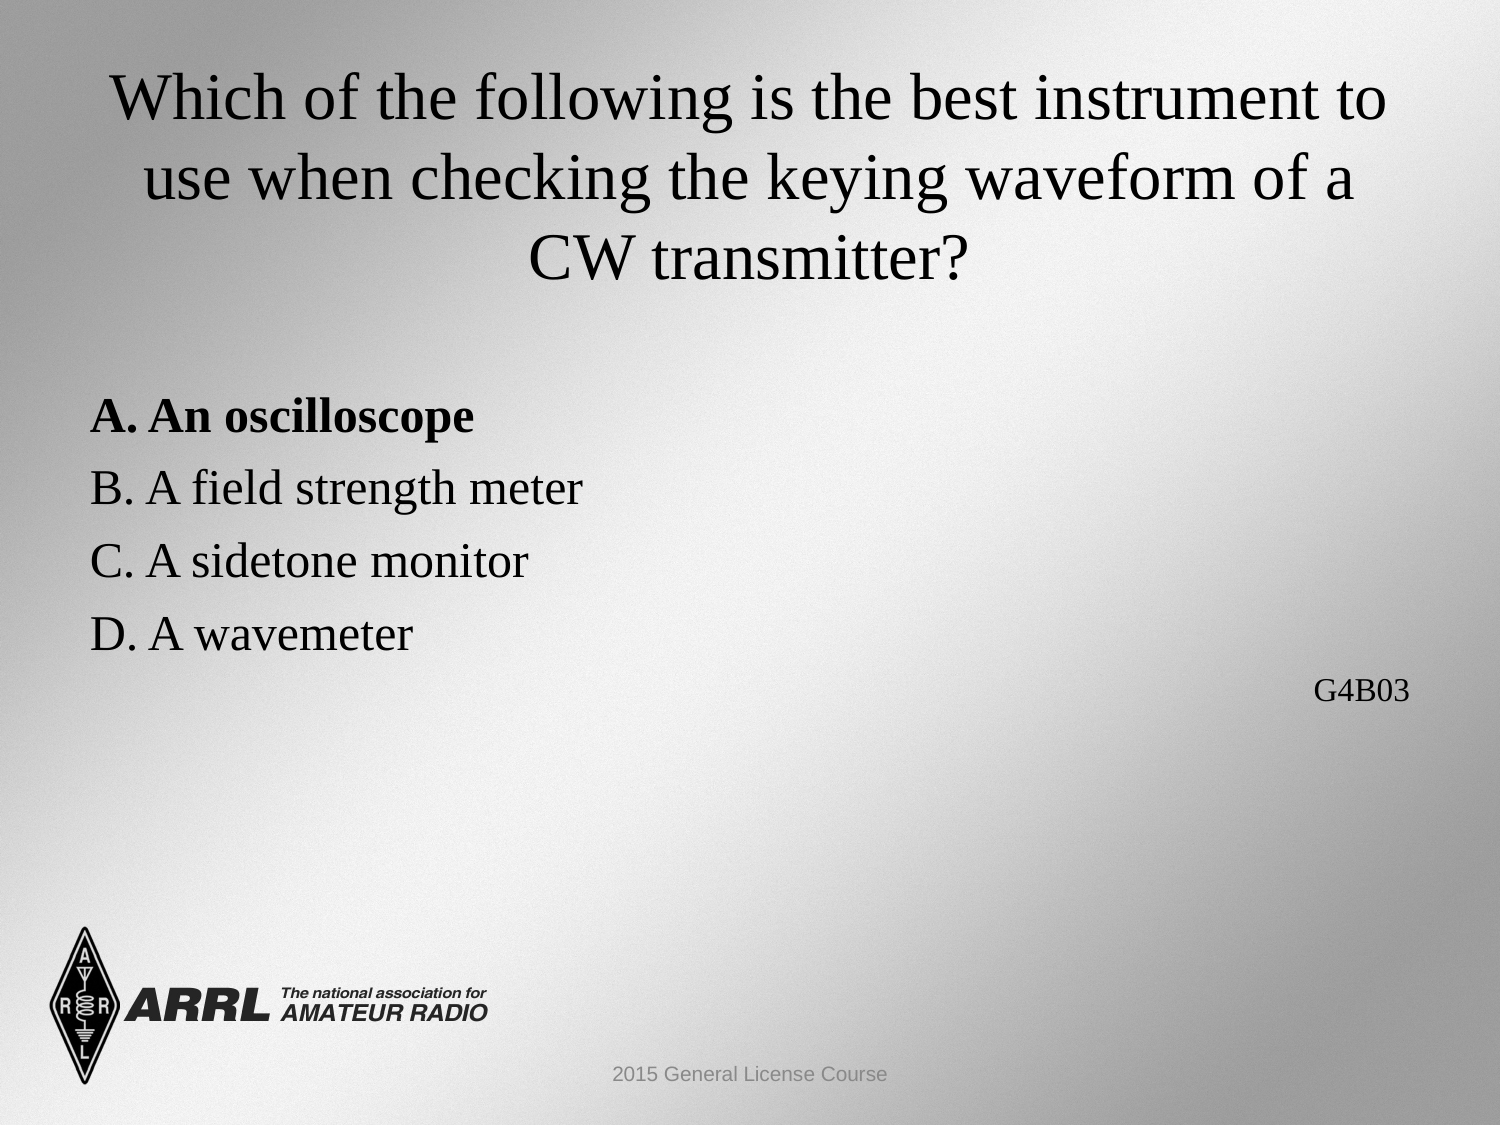

# Which of the following is the best instrument to use when checking the keying waveform of a CW transmitter?
A. An oscilloscope
B. A field strength meter
C. A sidetone monitor
D. A wavemeter
 G4B03
2015 General License Course